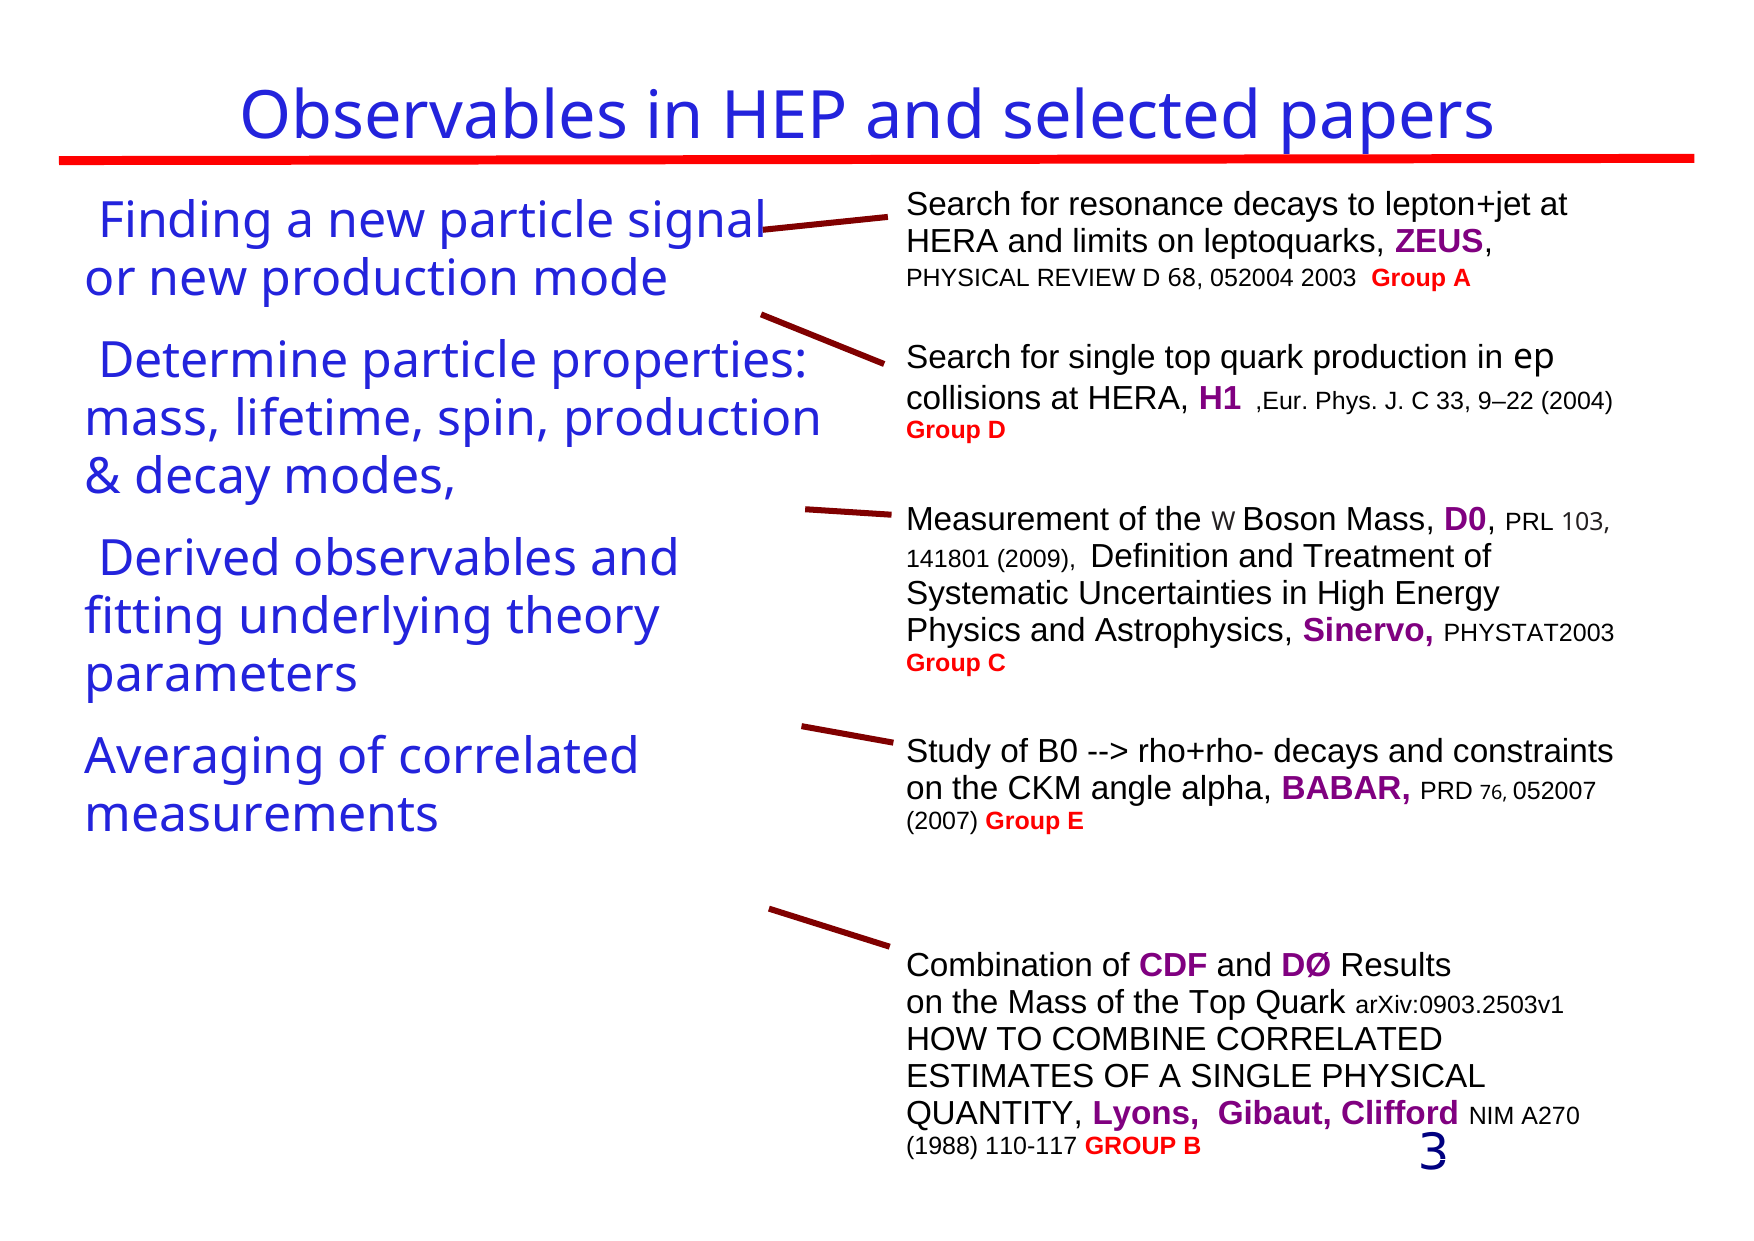

# Observables in HEP and selected papers
Search for resonance decays to lepton+jet at HERA and limits on leptoquarks, ZEUS, PHYSICAL REVIEW D 68, 052004 2003 Group A
Search for single top quark production in ep collisions at HERA, H1 ,Eur. Phys. J. C 33, 9–22 (2004) Group D
Measurement of the W Boson Mass, D0, PRL 103, 141801 (2009), Definition and Treatment of Systematic Uncertainties in High Energy
Physics and Astrophysics, Sinervo, PHYSTAT2003 Group C
Study of B0 --> rho+rho- decays and constraints on the CKM angle alpha, BABAR, PRD 76, 052007 (2007) Group E
Combination of CDF and DØ Results
on the Mass of the Top Quark arXiv:0903.2503v1
HOW TO COMBINE CORRELATED ESTIMATES OF A SINGLE PHYSICAL QUANTITY, Lyons, Gibaut, Clifford NIM A270 (1988) 110-117 GROUP B
 Finding a new particle signal or new production mode
 Determine particle properties: mass, lifetime, spin, production & decay modes,
 Derived observables and fitting underlying theory parameters
Averaging of correlated measurements